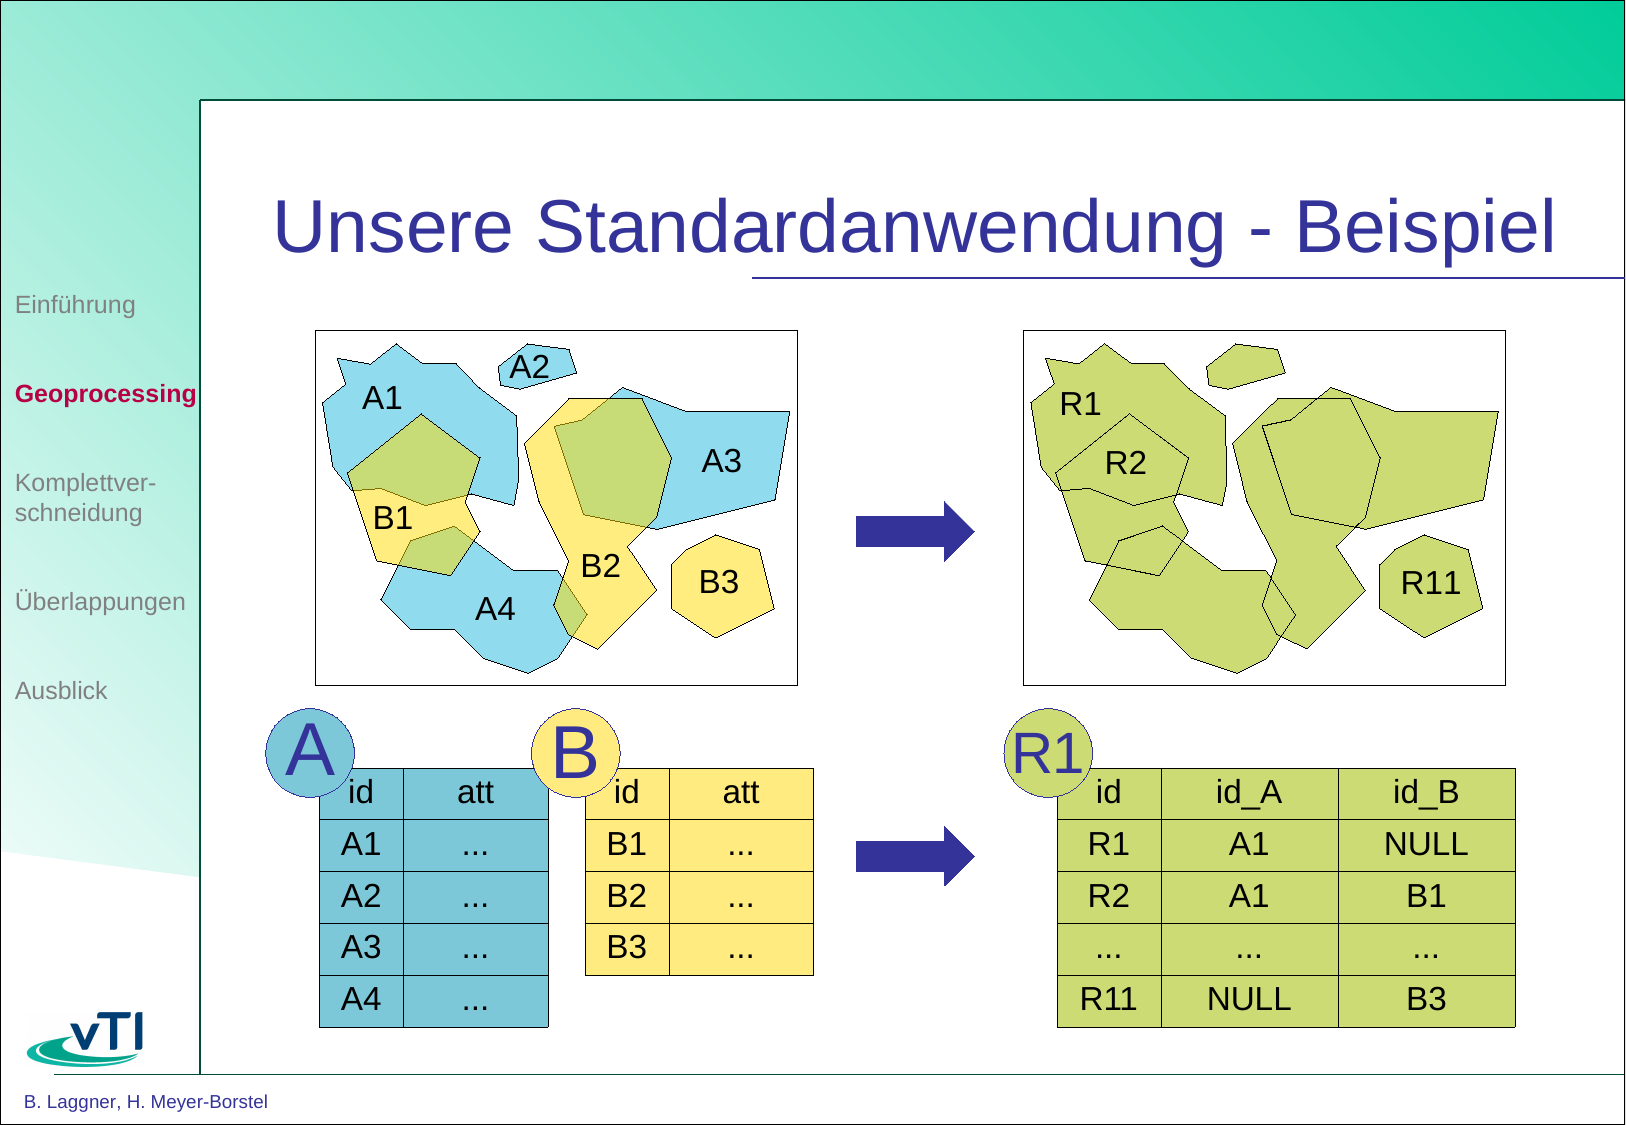

Unsere Standardanwendung - Beispiel
Einführung
Geoprocessing
Komplettver-schneidung
Überlappungen
Ausblick
A2
A1
R1
A3
R2
B1
B2
B3
R11
A4
A
B
R1
| id | att |
| --- | --- |
| A1 | ... |
| A2 | ... |
| A3 | ... |
| A4 | ... |
| id | att |
| --- | --- |
| B1 | ... |
| B2 | ... |
| B3 | ... |
| id | id\_A | id\_B |
| --- | --- | --- |
| R1 | A1 | NULL |
| R2 | A1 | B1 |
| ... | ... | ... |
| R11 | NULL | B3 |